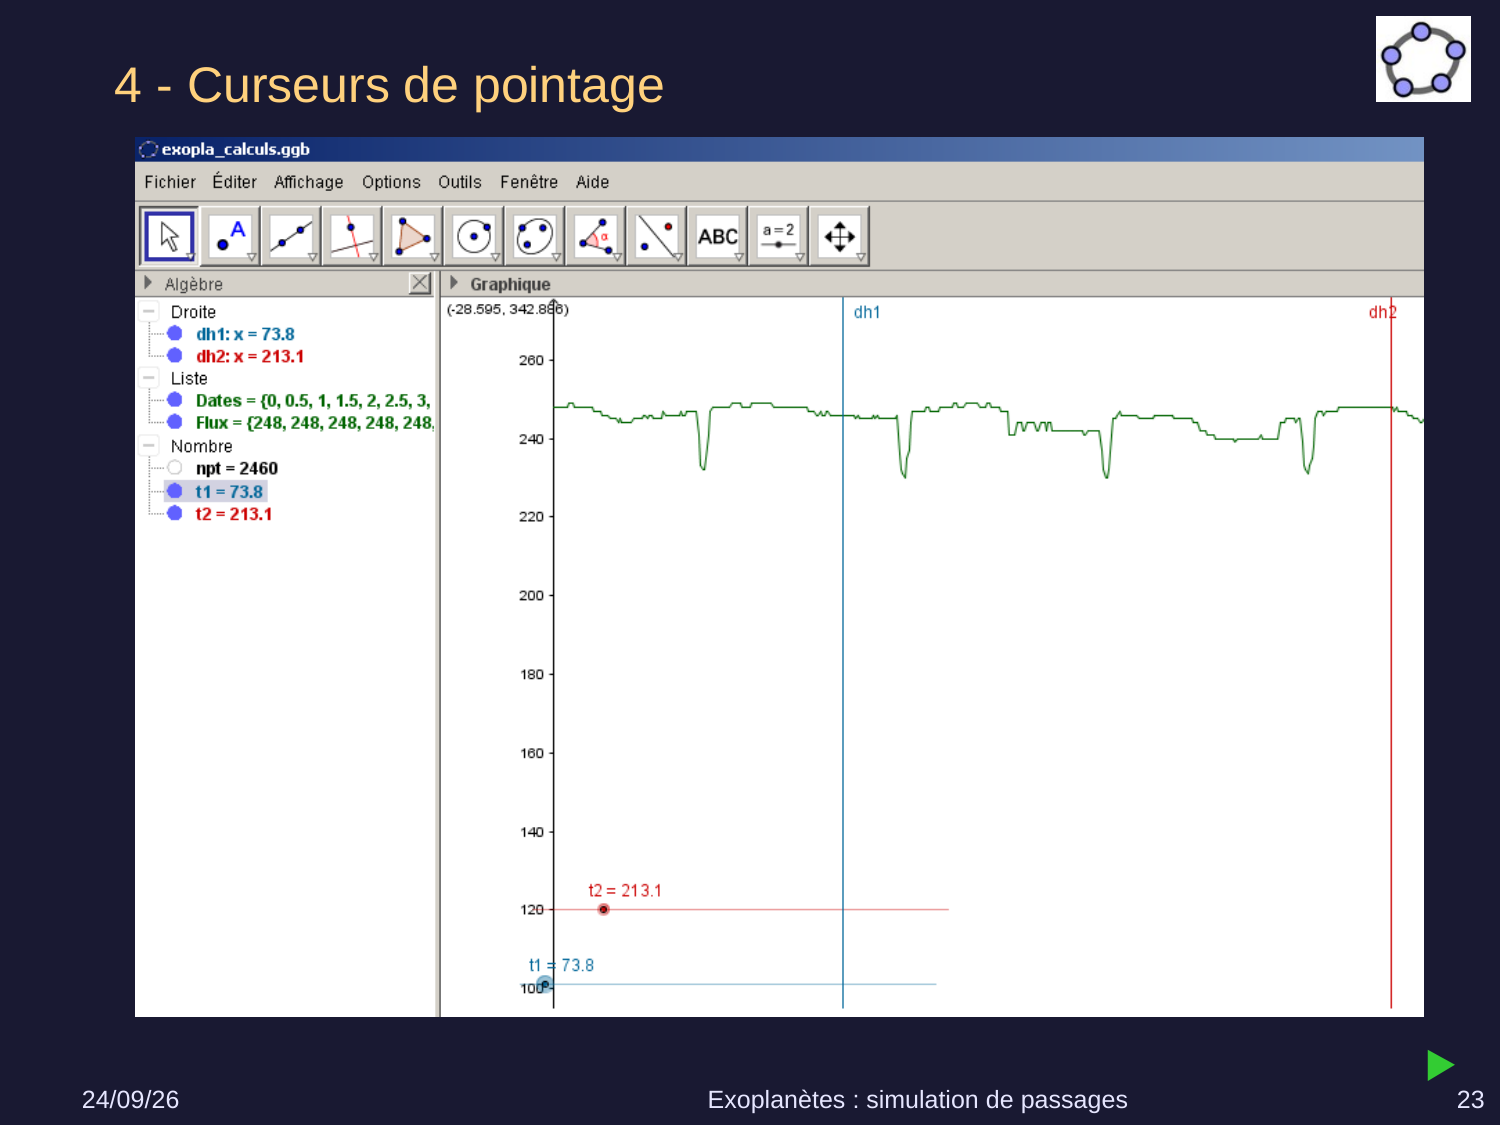

4 - Curseurs de pointage

Exoplanètes : simulation de passages
23